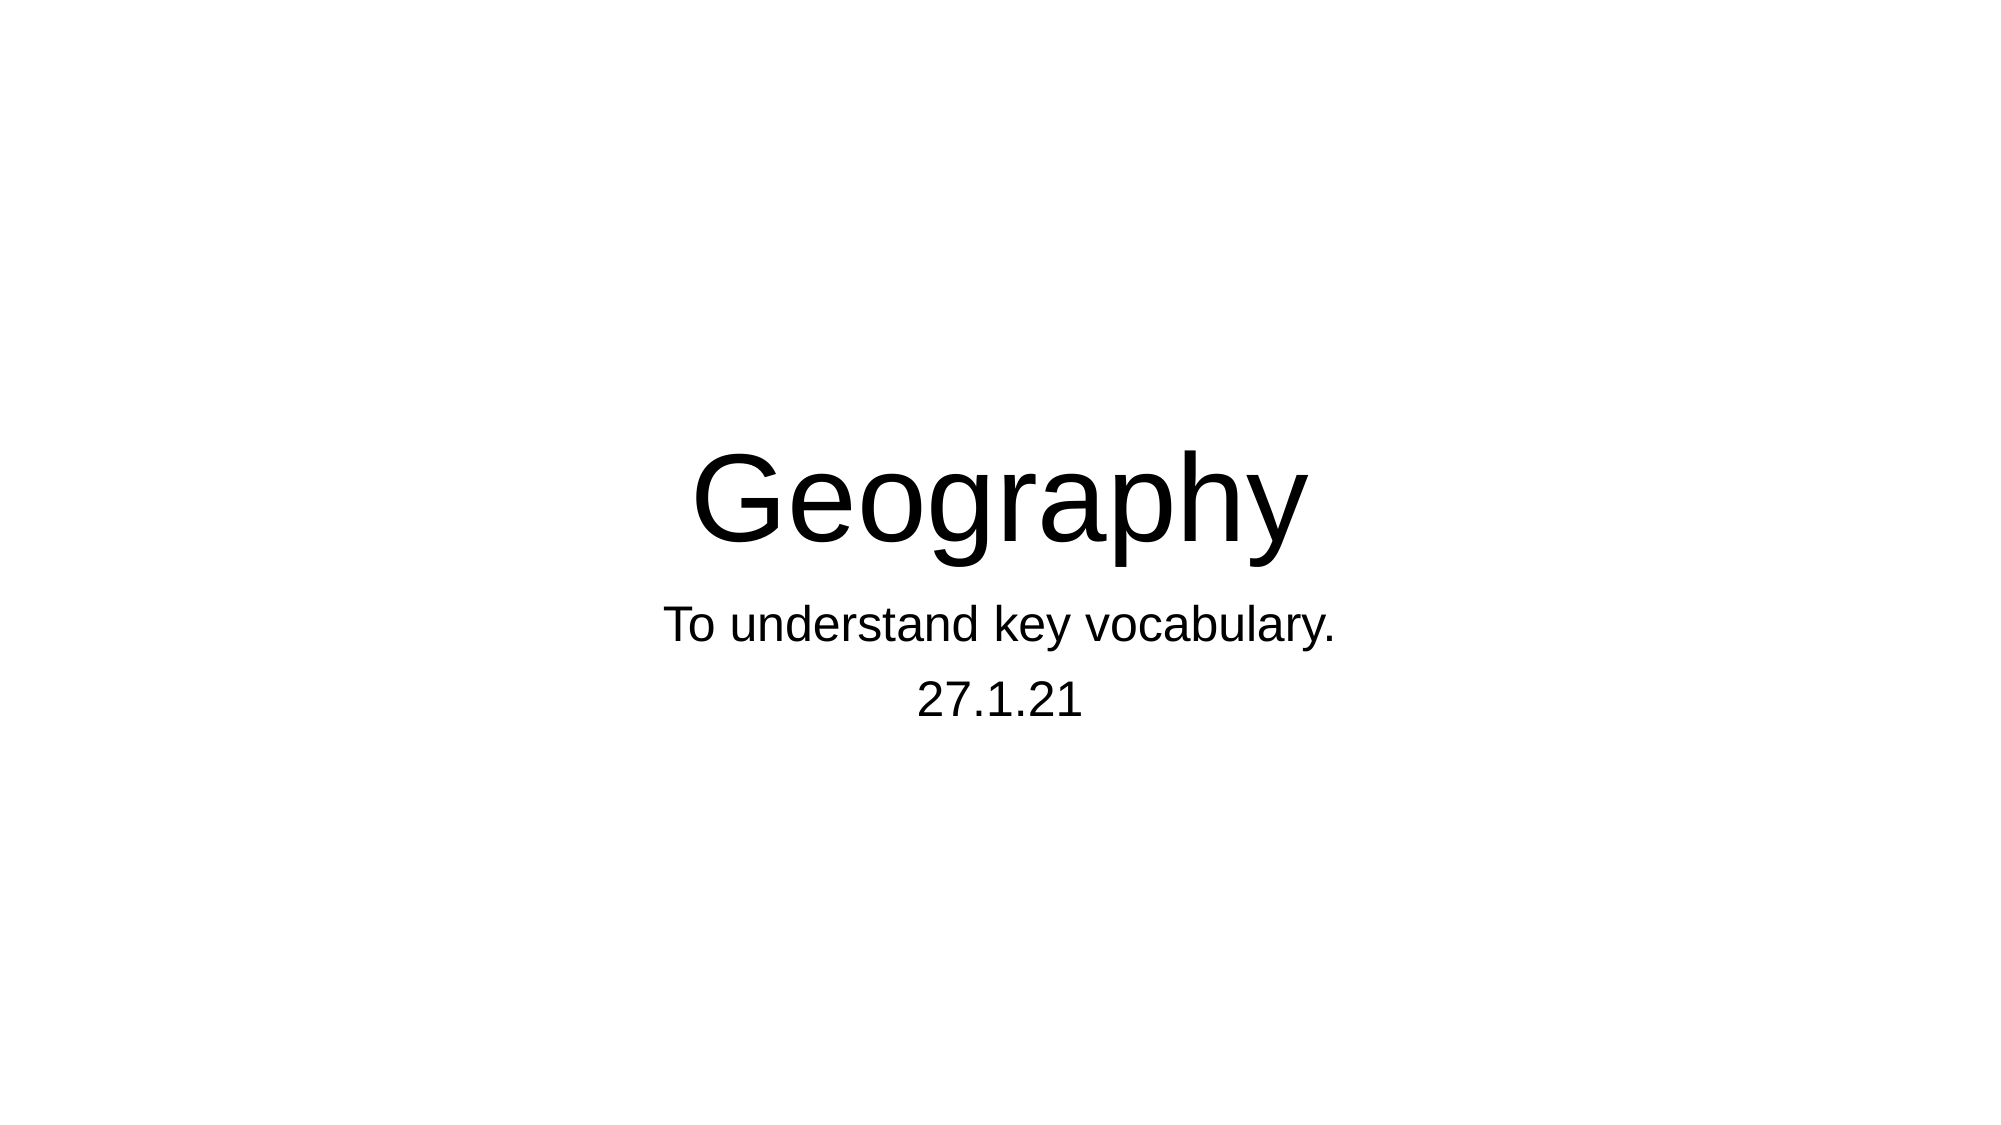

# Geography
To understand key vocabulary.
27.1.21